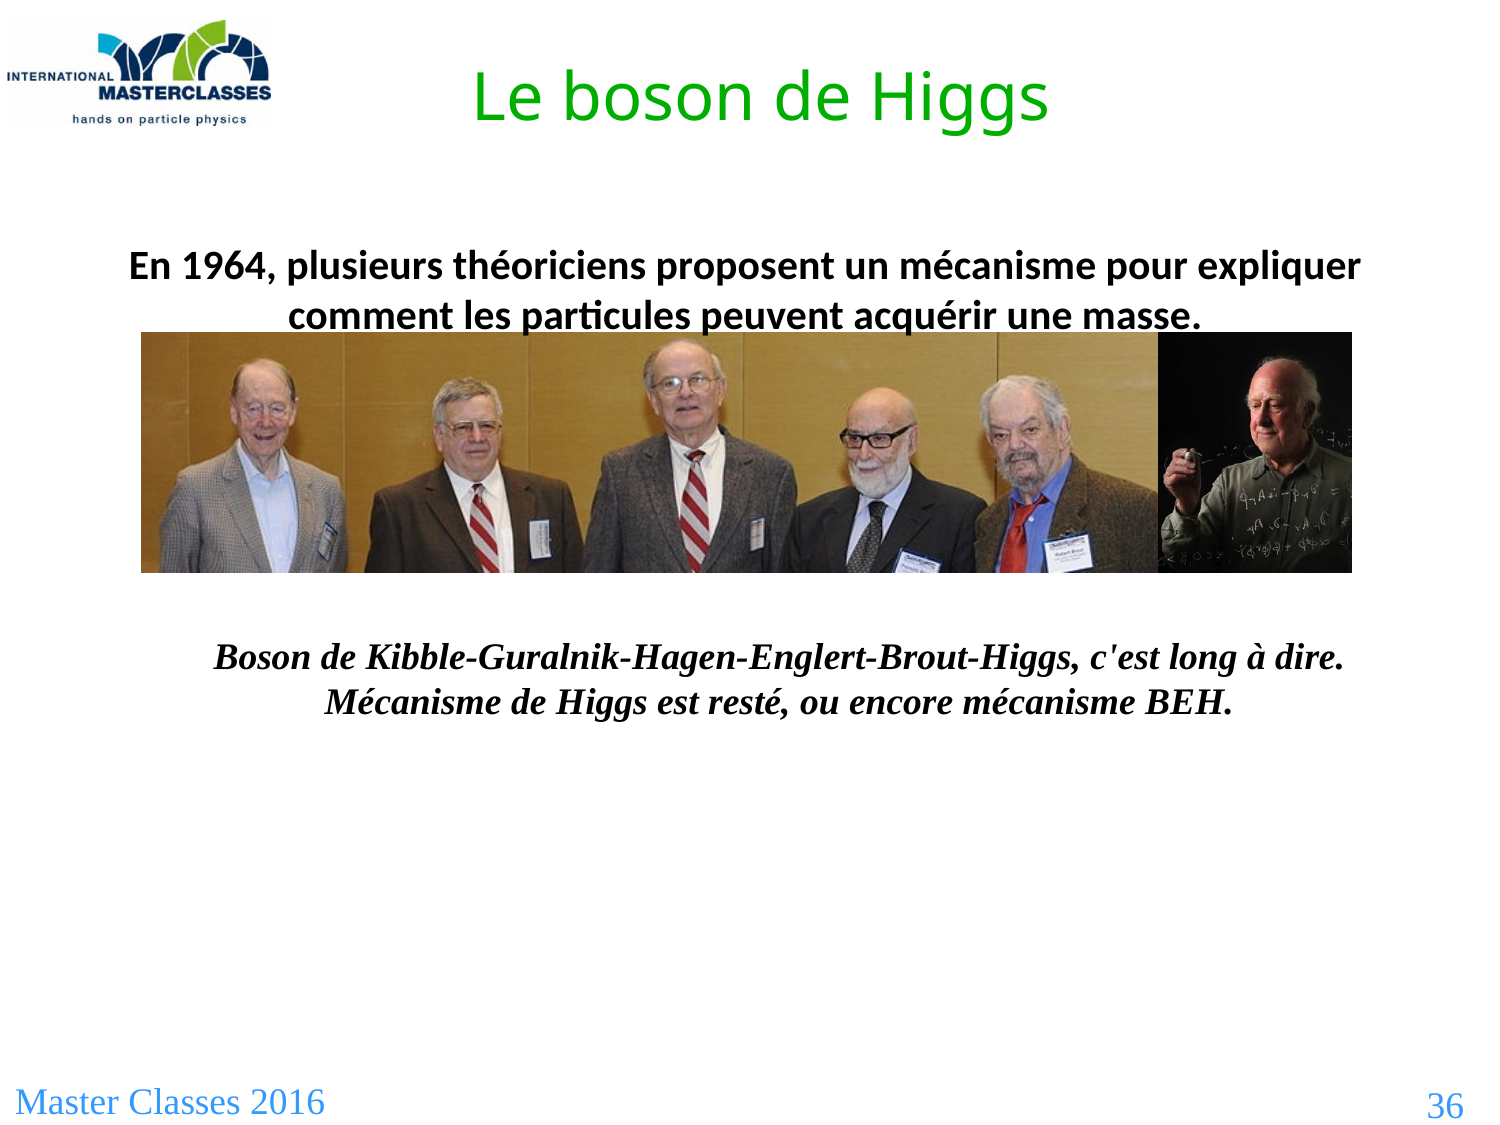

Tom Kibble, Gerald Guralnik, Carl Hagen, François Englert, Robert Brout et Peter Higgs
# Le boson de Higgs
En 1964, plusieurs théoriciens proposent un mécanisme pour expliquer comment les particules peuvent acquérir une masse.
Boson de Kibble-Guralnik-Hagen-Englert-Brout-Higgs, c'est long à dire.
Mécanisme de Higgs est resté, ou encore mécanisme BEH.
Master Classes 2016
36